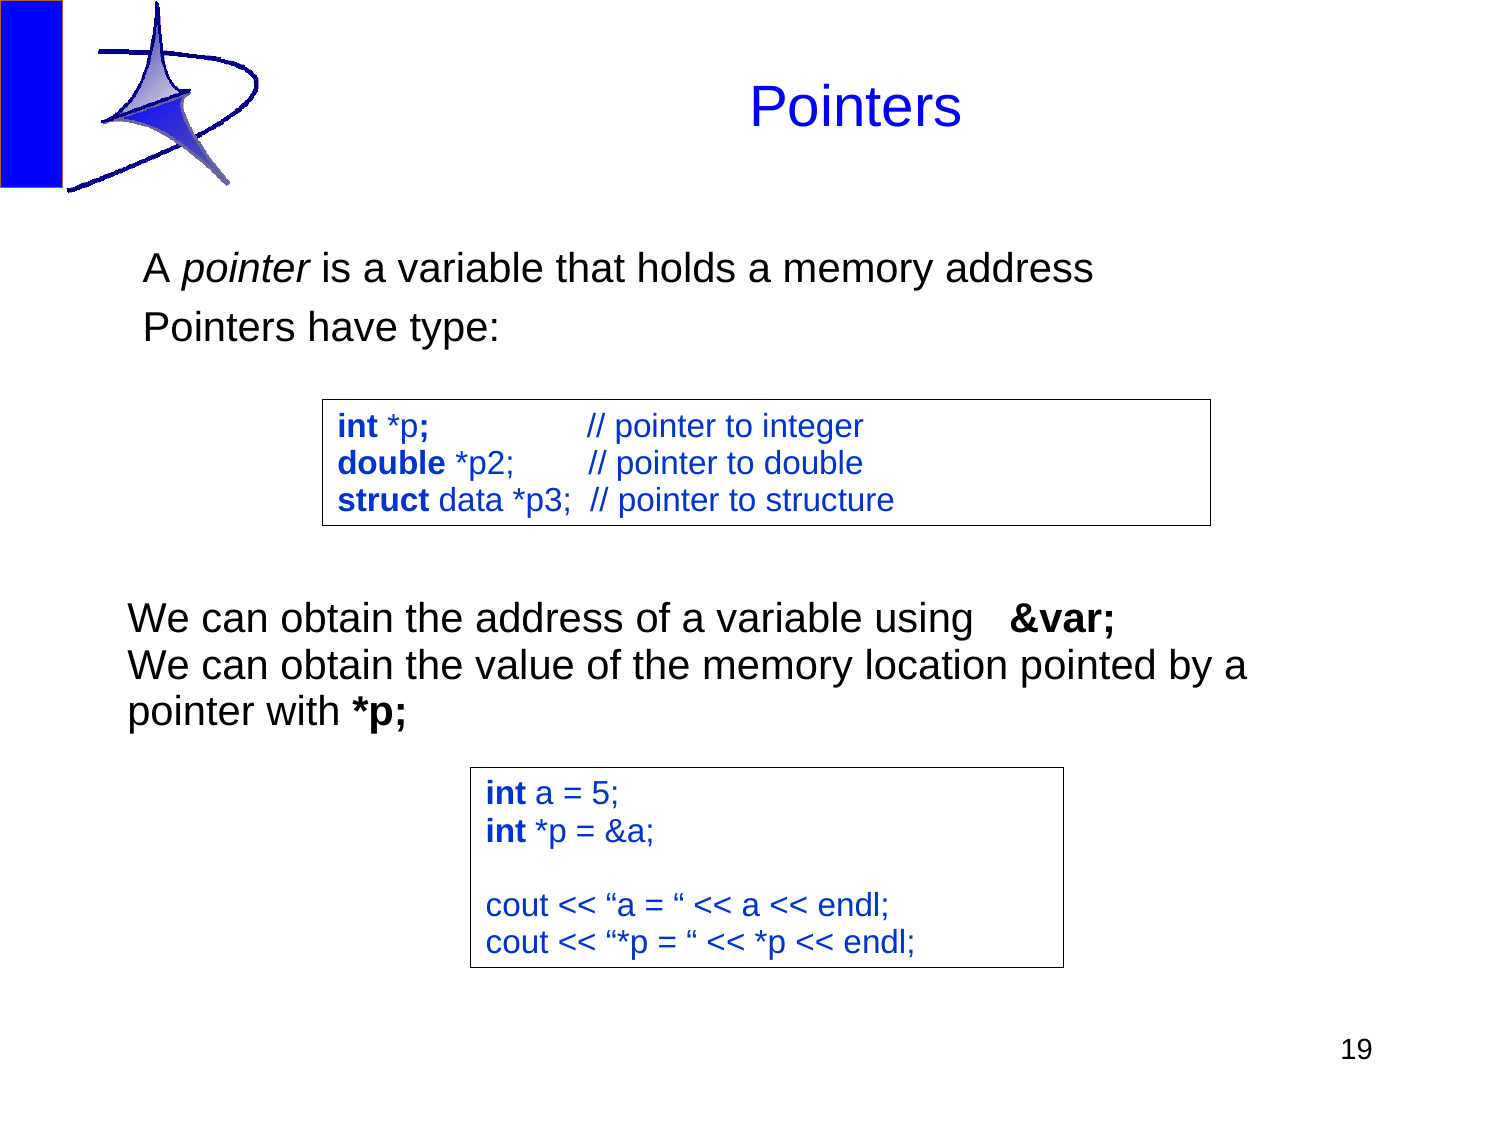

# Pointers
A pointer is a variable that holds a memory address
Pointers have type:
int *p; // pointer to integer
double *p2; // pointer to double
struct data *p3; // pointer to structure
We can obtain the address of a variable using &var;
We can obtain the value of the memory location pointed by a pointer with *p;
int a = 5;
int *p = &a;
cout << “a = “ << a << endl;
cout << “*p = “ << *p << endl;
19